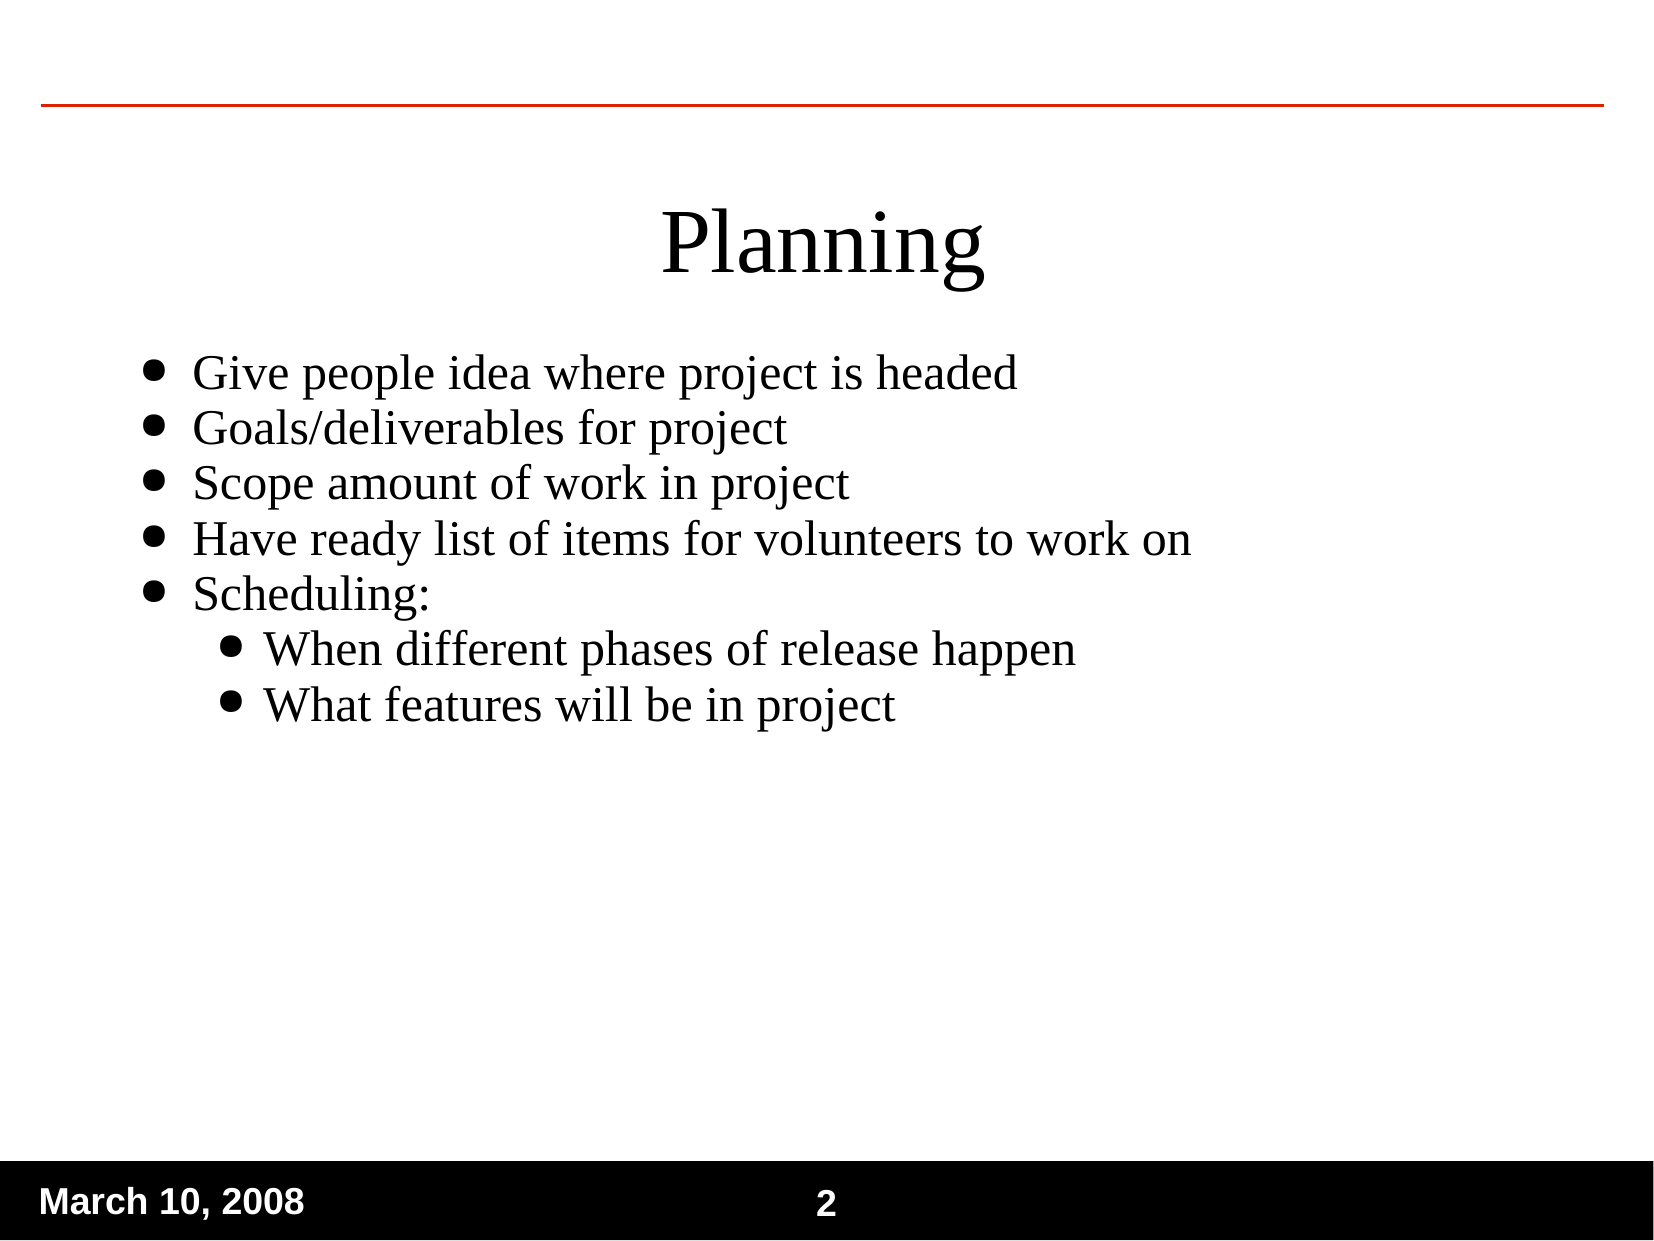

# Planning
Give people idea where project is headed
Goals/deliverables for project
Scope amount of work in project
Have ready list of items for volunteers to work on
Scheduling:
When different phases of release happen
What features will be in project